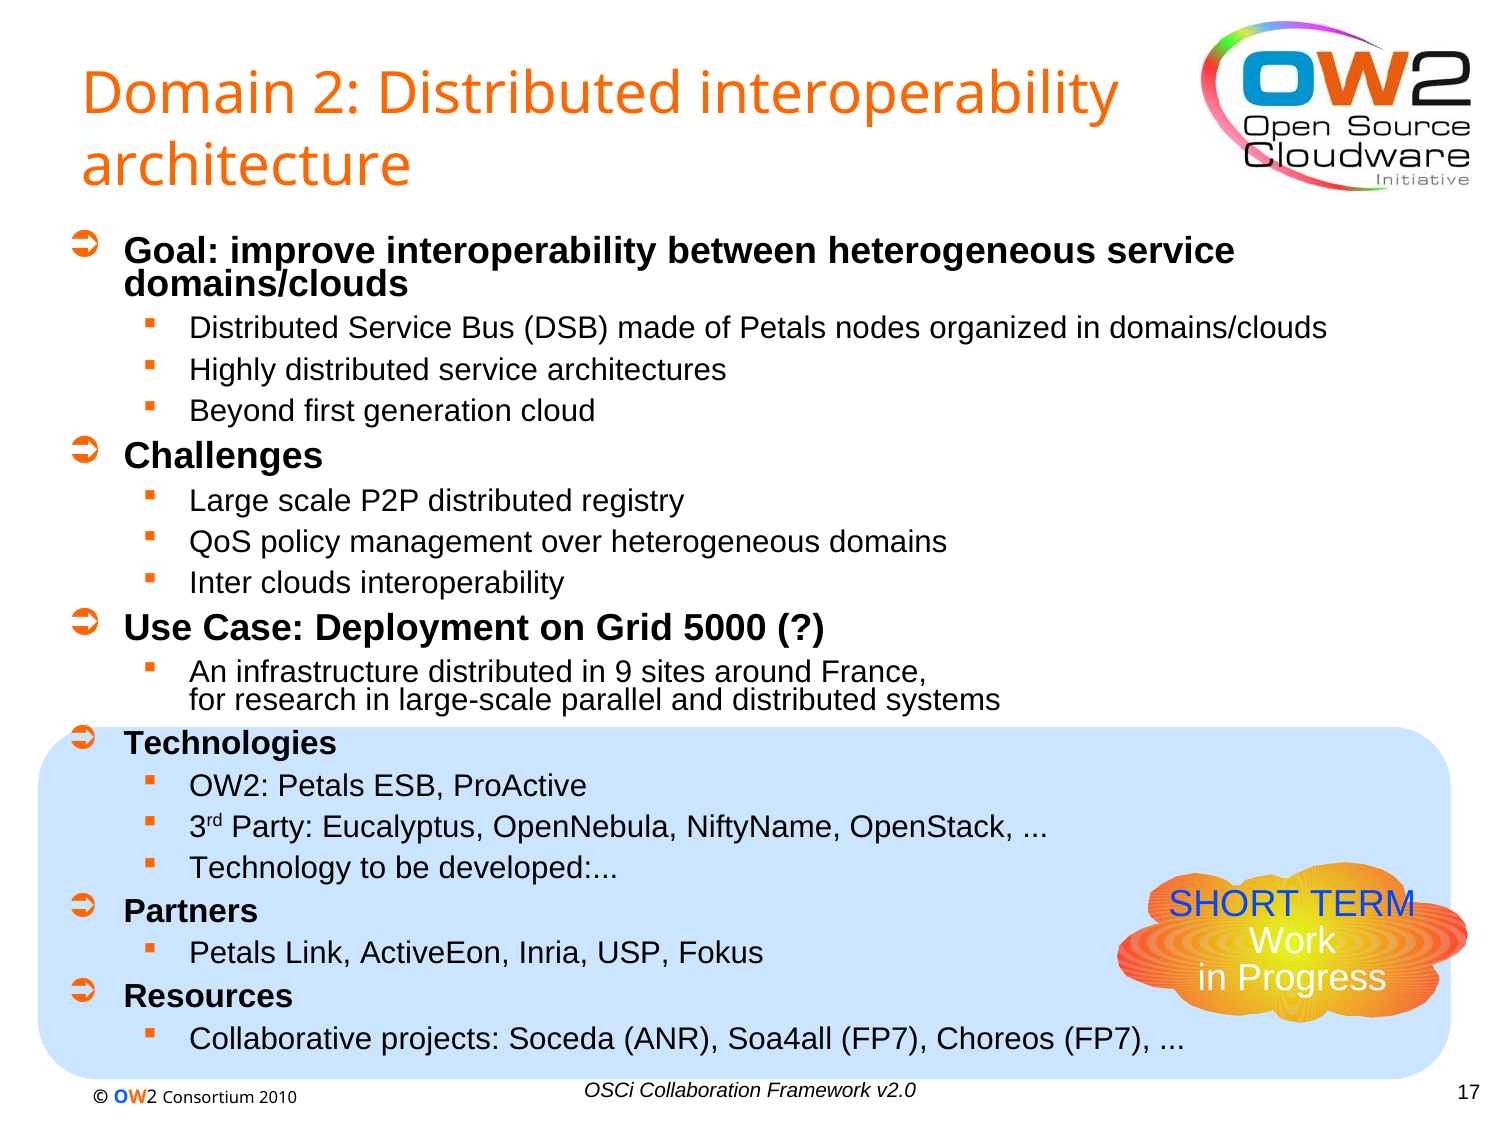

# Domain 2: Distributed interoperability architecture
Goal: improve interoperability between heterogeneous service domains/clouds
Distributed Service Bus (DSB) made of Petals nodes organized in domains/clouds
Highly distributed service architectures
Beyond first generation cloud
Challenges
Large scale P2P distributed registry
QoS policy management over heterogeneous domains
Inter clouds interoperability
Use Case: Deployment on Grid 5000 (?)
An infrastructure distributed in 9 sites around France,
for research in large-scale parallel and distributed systems
Technologies
OW2: Petals ESB, ProActive
3rd Party: Eucalyptus, OpenNebula, NiftyName, OpenStack, ...
Technology to be developed:...
Partners
Petals Link, ActiveEon, Inria, USP, Fokus
Resources
Collaborative projects: Soceda (ANR), Soa4all (FP7), Choreos (FP7), ...
SHORT TERM
Work
in Progress